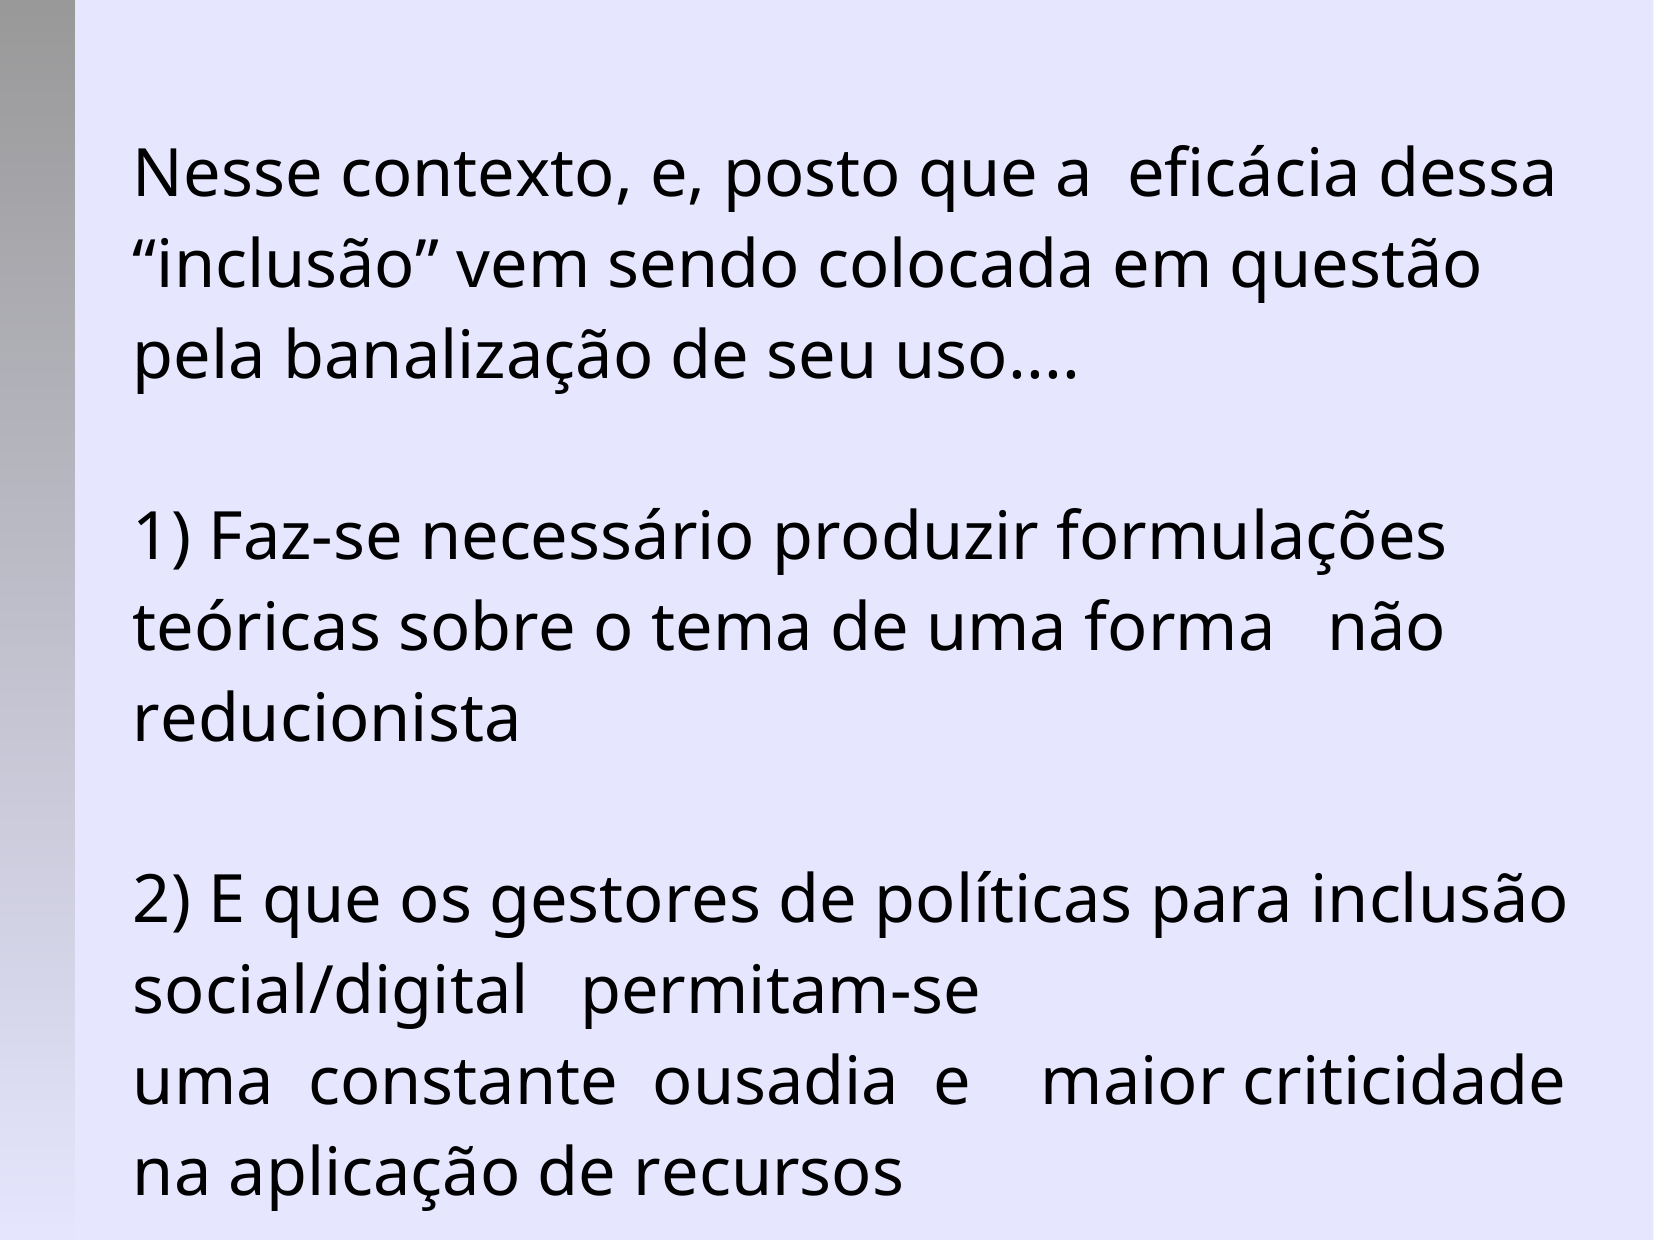

Nesse contexto, e, posto que a eficácia dessa “inclusão” vem sendo colocada em questão pela banalização de seu uso....
1) Faz-se necessário produzir formulações teóricas sobre o tema de uma forma não reducionista
2) E que os gestores de políticas para inclusão social/digital permitam-se
uma constante ousadia e maior criticidade na aplicação de recursos